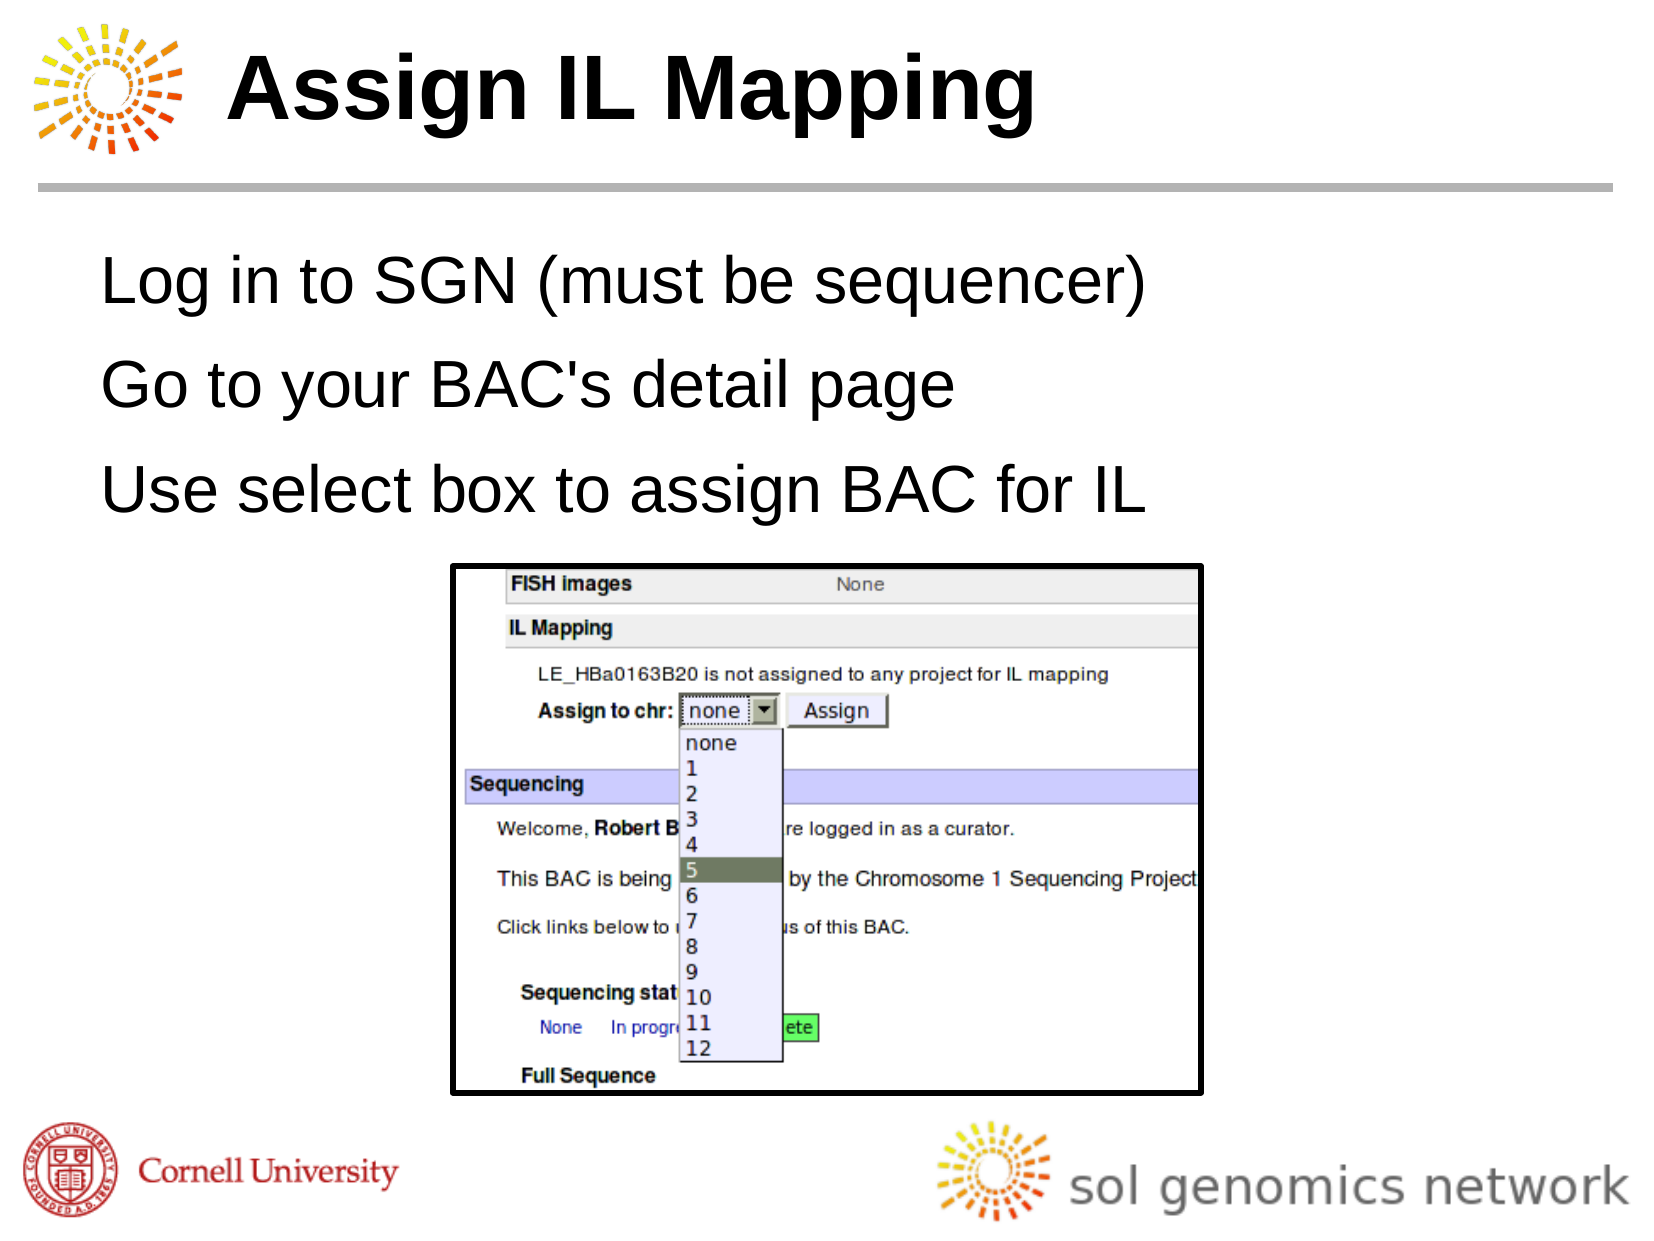

# Assign IL Mapping
Log in to SGN (must be sequencer)
Go to your BAC's detail page
Use select box to assign BAC for IL